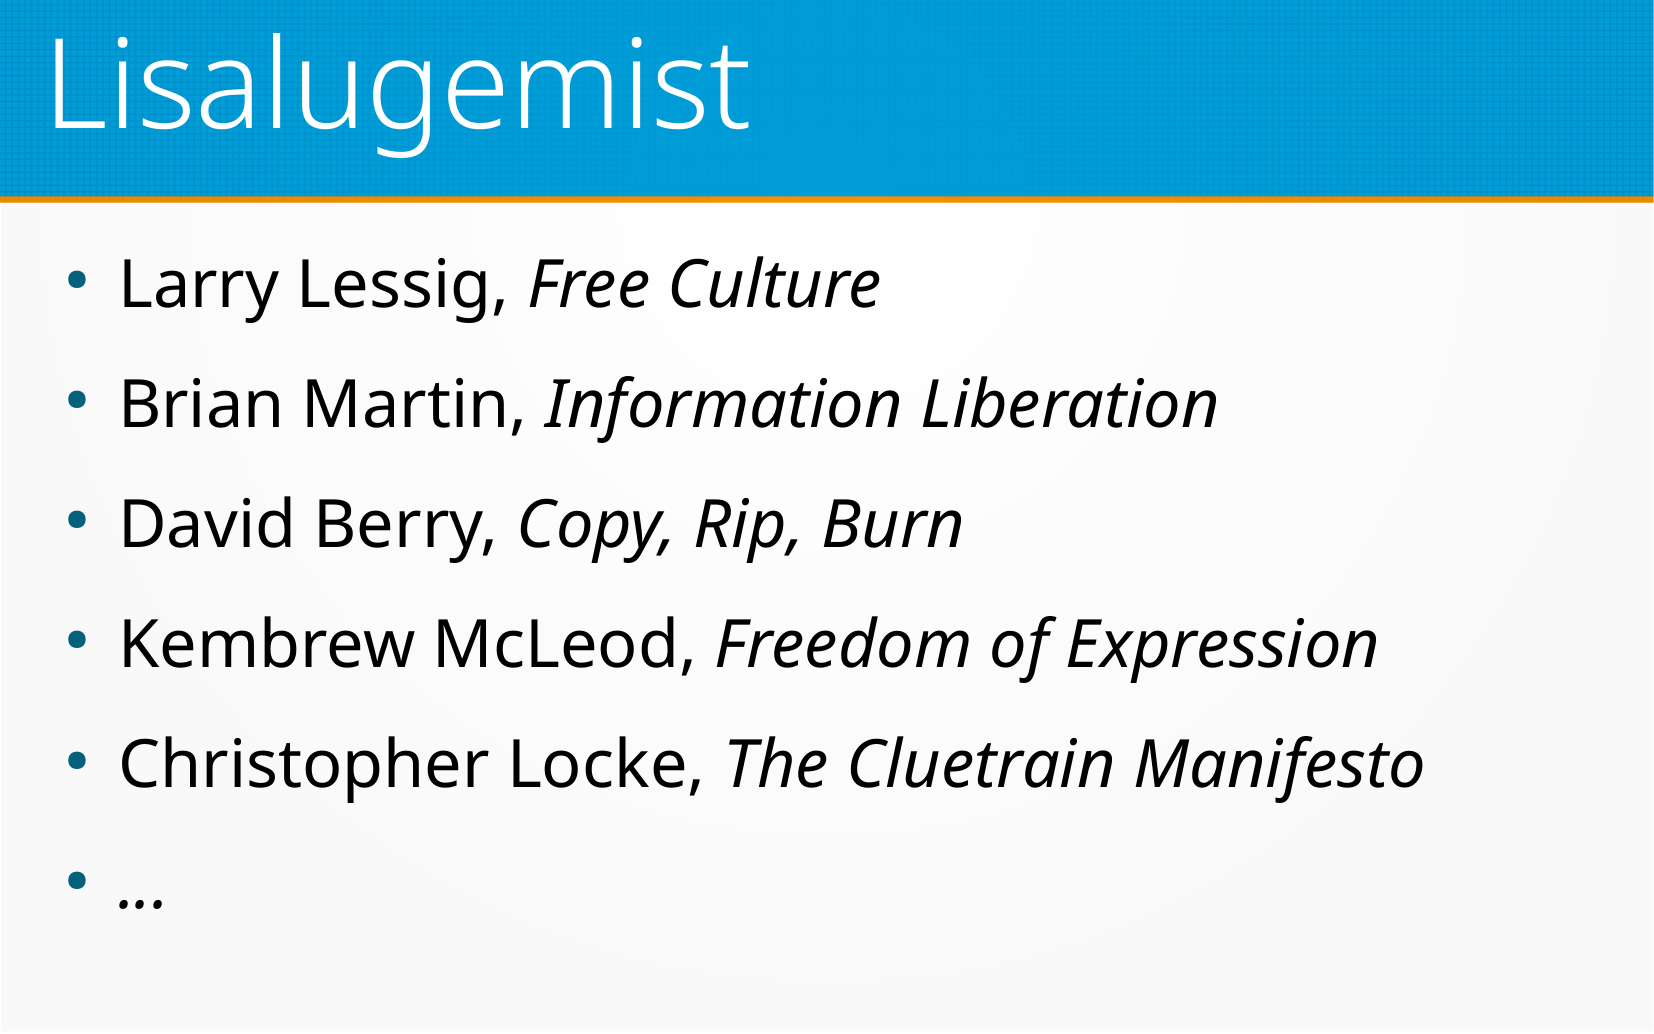

# Lisalugemist
Larry Lessig, Free Culture
Brian Martin, Information Liberation
David Berry, Copy, Rip, Burn
Kembrew McLeod, Freedom of Expression
Christopher Locke, The Cluetrain Manifesto
...